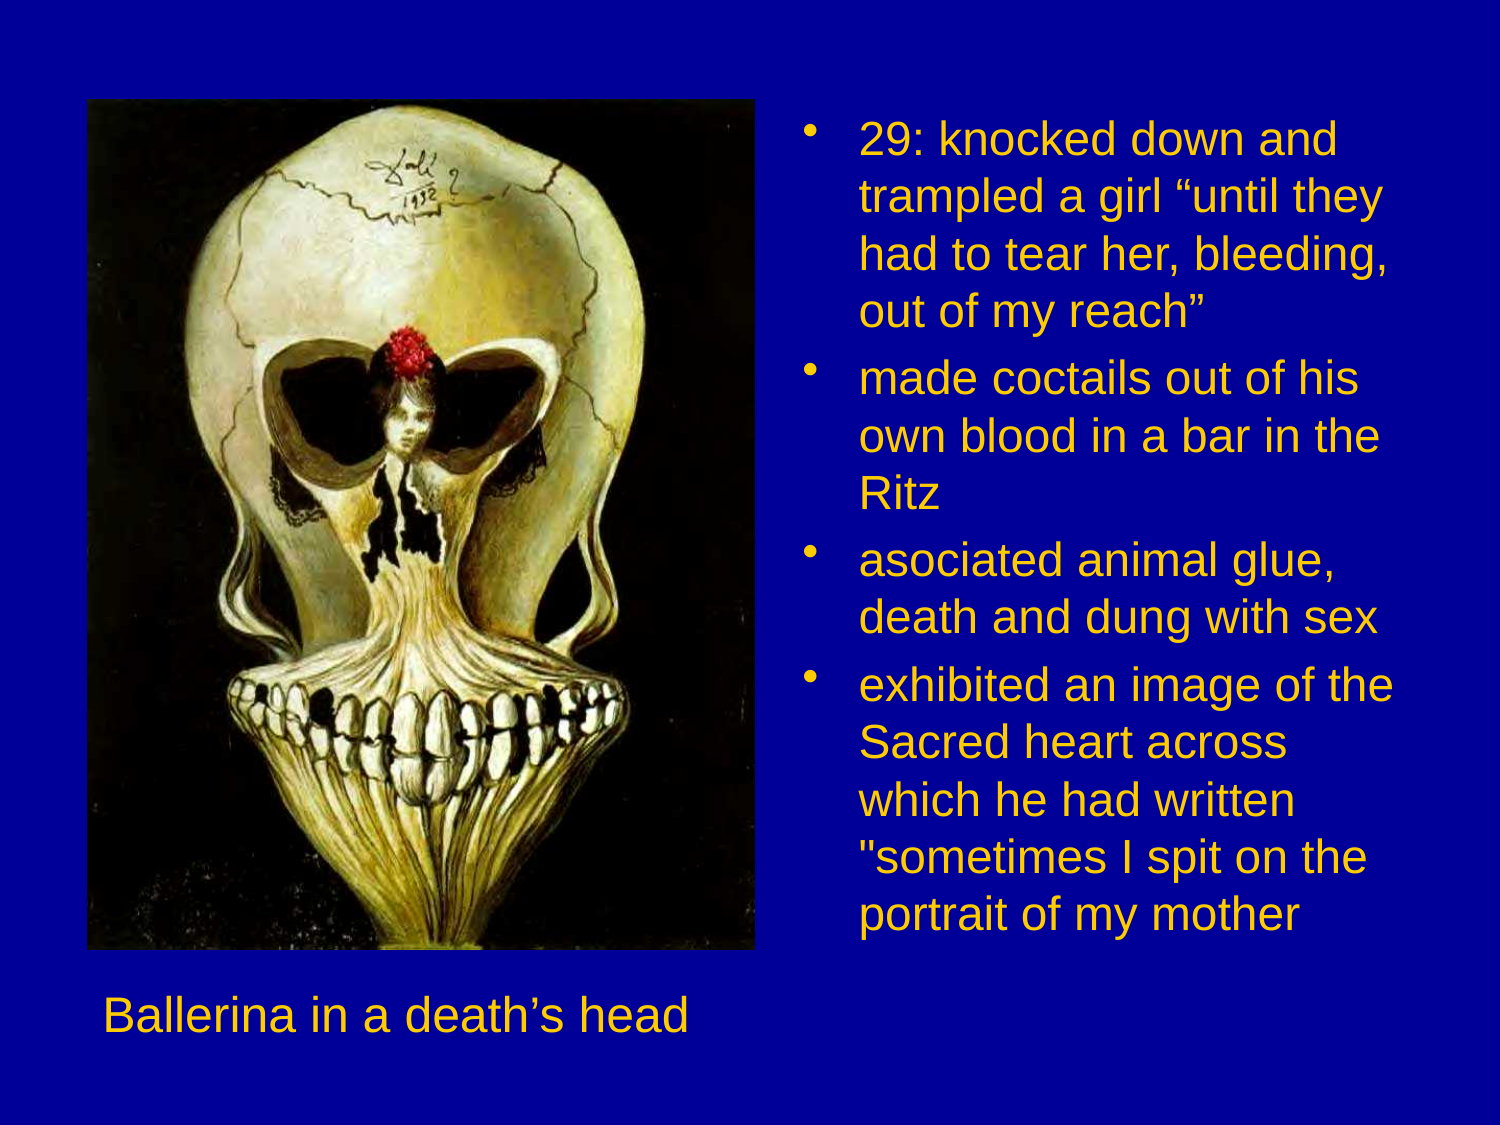

Ballerina in a death’s head
29: knocked down and trampled a girl “until they had to tear her, bleeding, out of my reach”
made coctails out of his own blood in a bar in the Ritz
asociated animal glue, death and dung with sex
exhibited an image of the Sacred heart across which he had written "sometimes I spit on the portrait of my mother